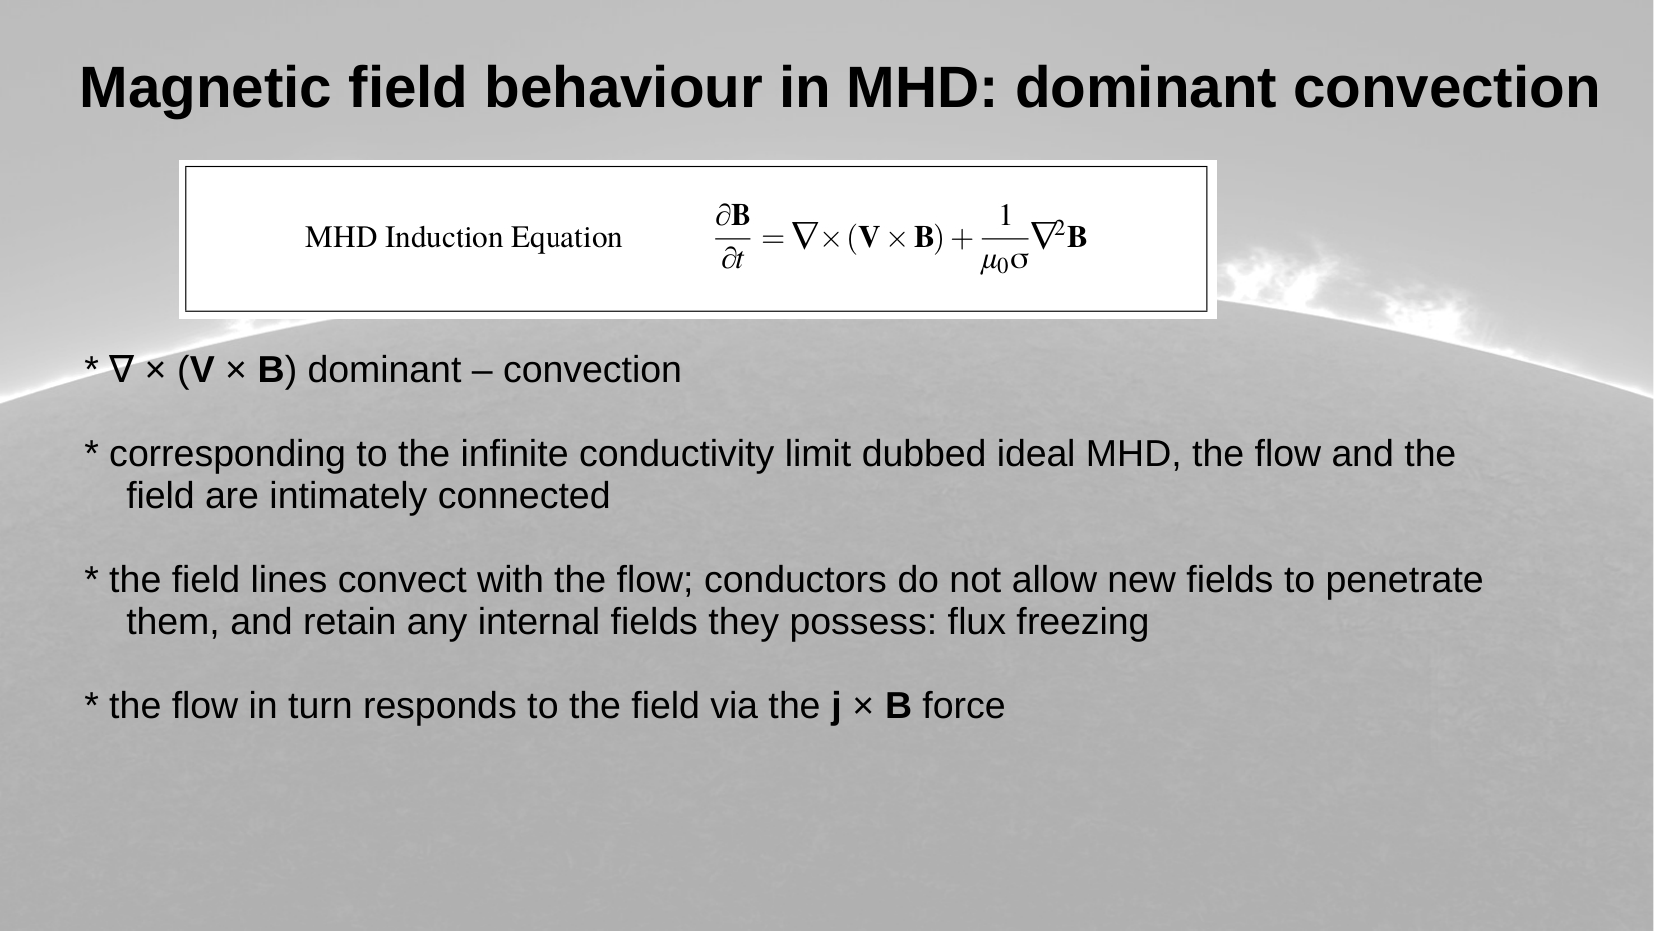

Magnetic field behaviour in MHD: dominant convection
* ∇ × (V × B) dominant – convection
* corresponding to the infinite conductivity limit dubbed ideal MHD, the flow and the
 field are intimately connected
* the field lines convect with the flow; conductors do not allow new fields to penetrate
 them, and retain any internal fields they possess: flux freezing
* the flow in turn responds to the field via the j × B force